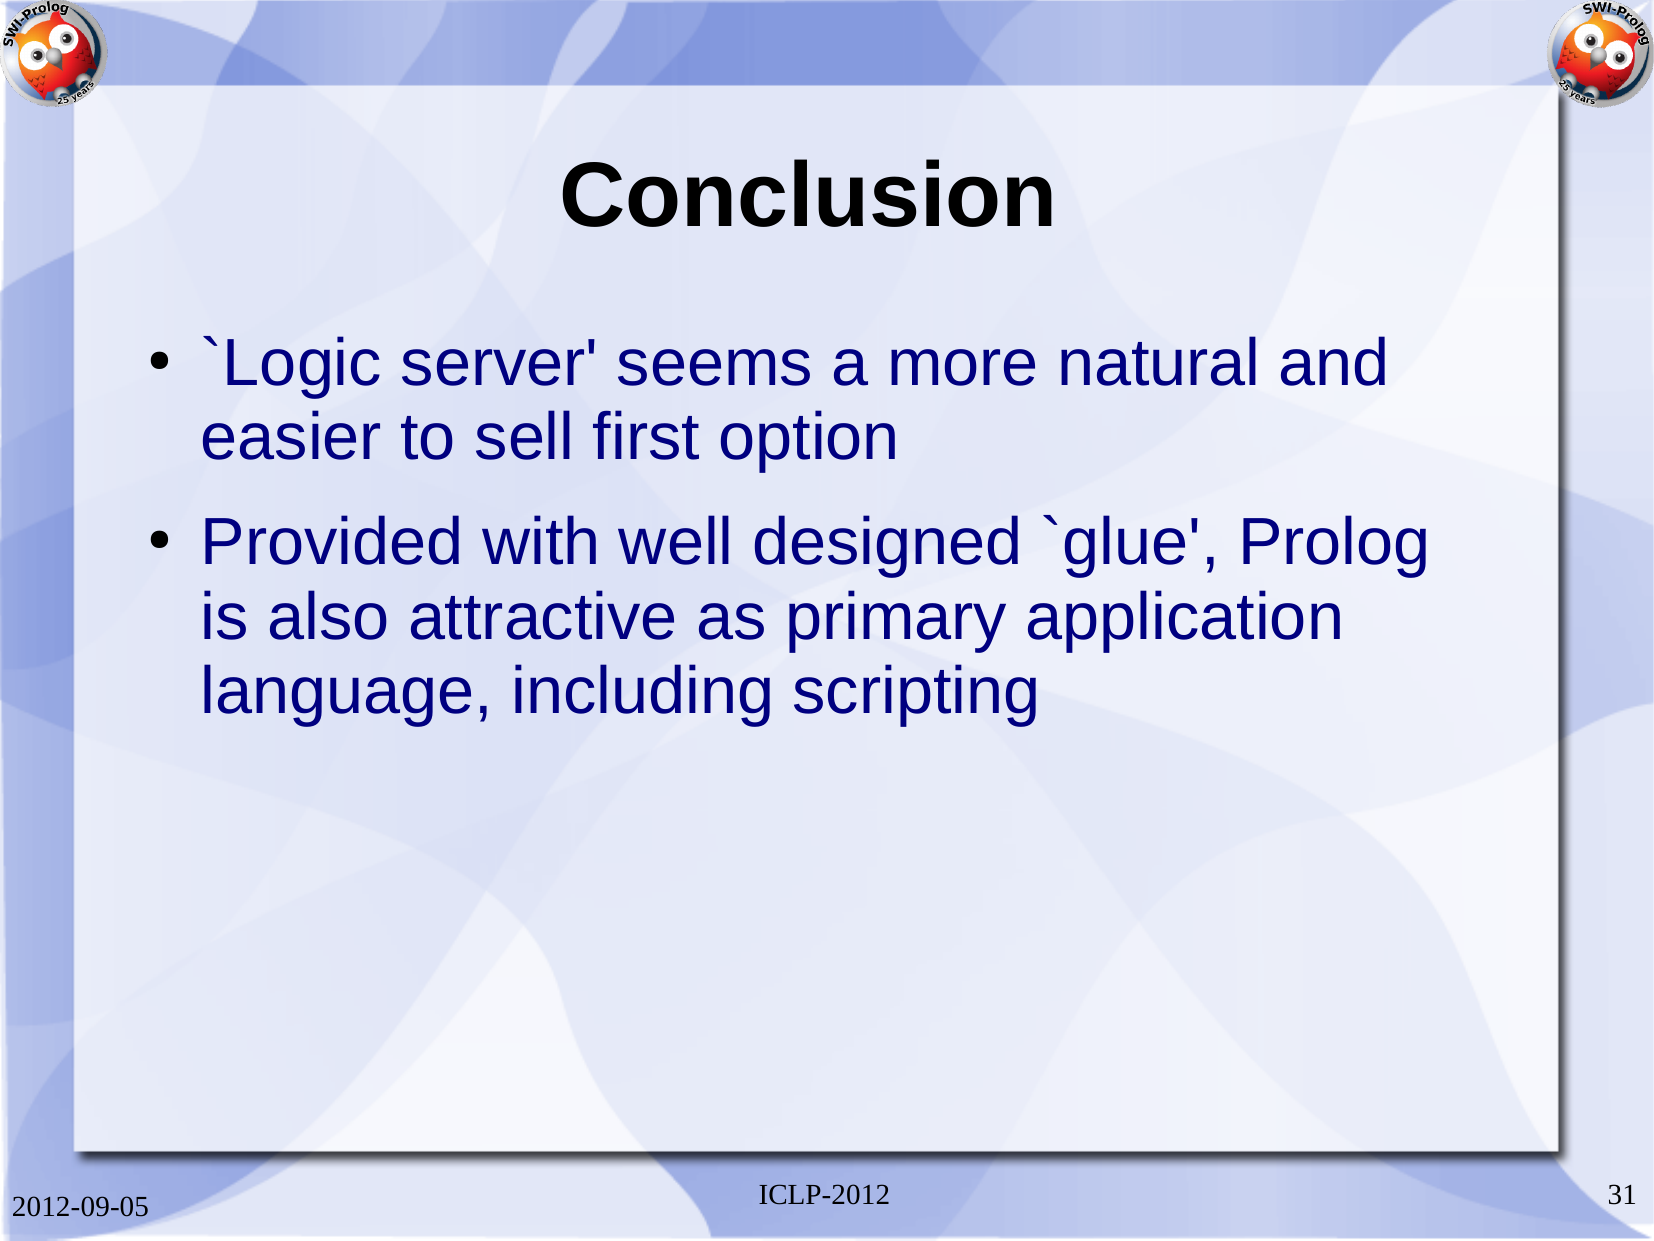

# Conclusion
`Logic server' seems a more natural and easier to sell first option
Provided with well designed `glue', Prolog is also attractive as primary application language, including scripting
ICLP-2012
31
2012-09-05